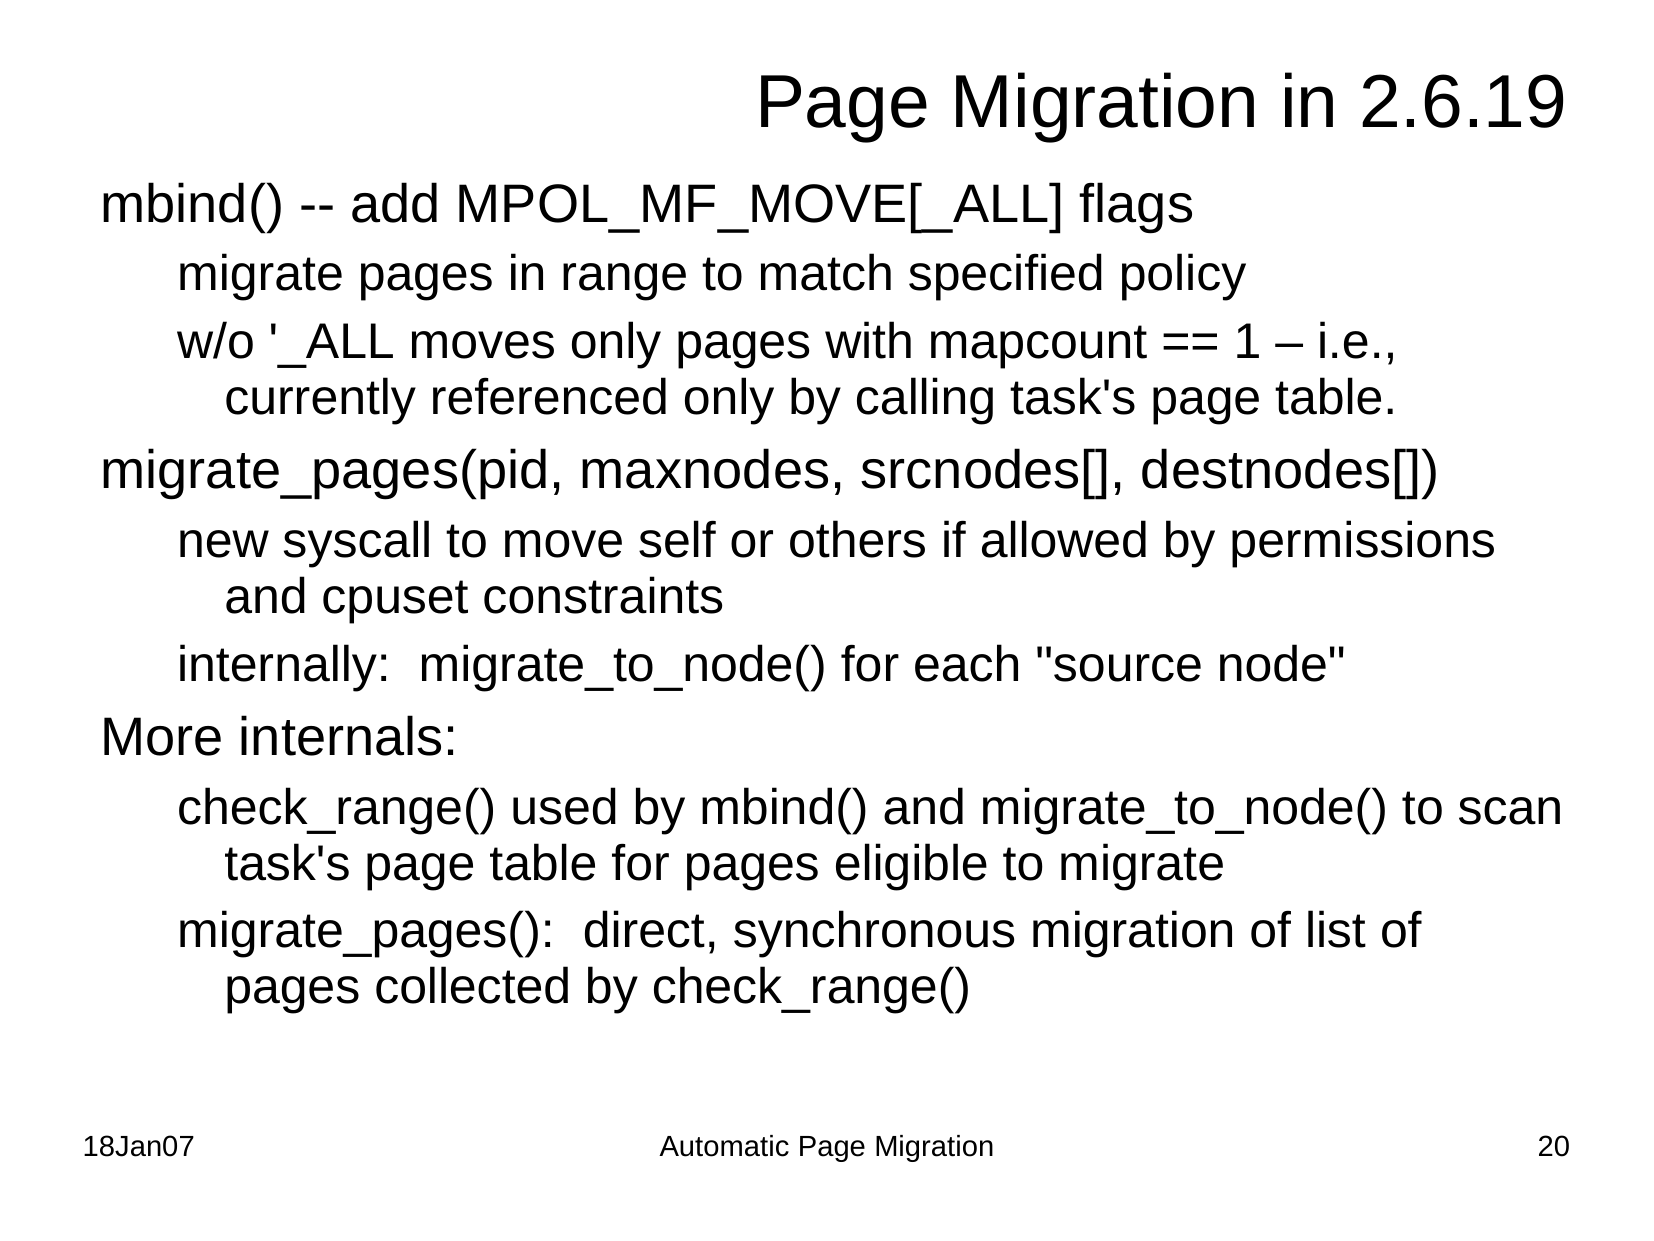

# Page Migration in 2.6.19
mbind() -- add MPOL_MF_MOVE[_ALL] flags
migrate pages in range to match specified policy
w/o '_ALL moves only pages with mapcount == 1 – i.e., currently referenced only by calling task's page table.
migrate_pages(pid, maxnodes, srcnodes[], destnodes[])
new syscall to move self or others if allowed by permissions and cpuset constraints
internally: migrate_to_node() for each "source node"
More internals:
check_range() used by mbind() and migrate_to_node() to scan task's page table for pages eligible to migrate
migrate_pages(): direct, synchronous migration of list of pages collected by check_range()
18Jan07
Automatic Page Migration
20